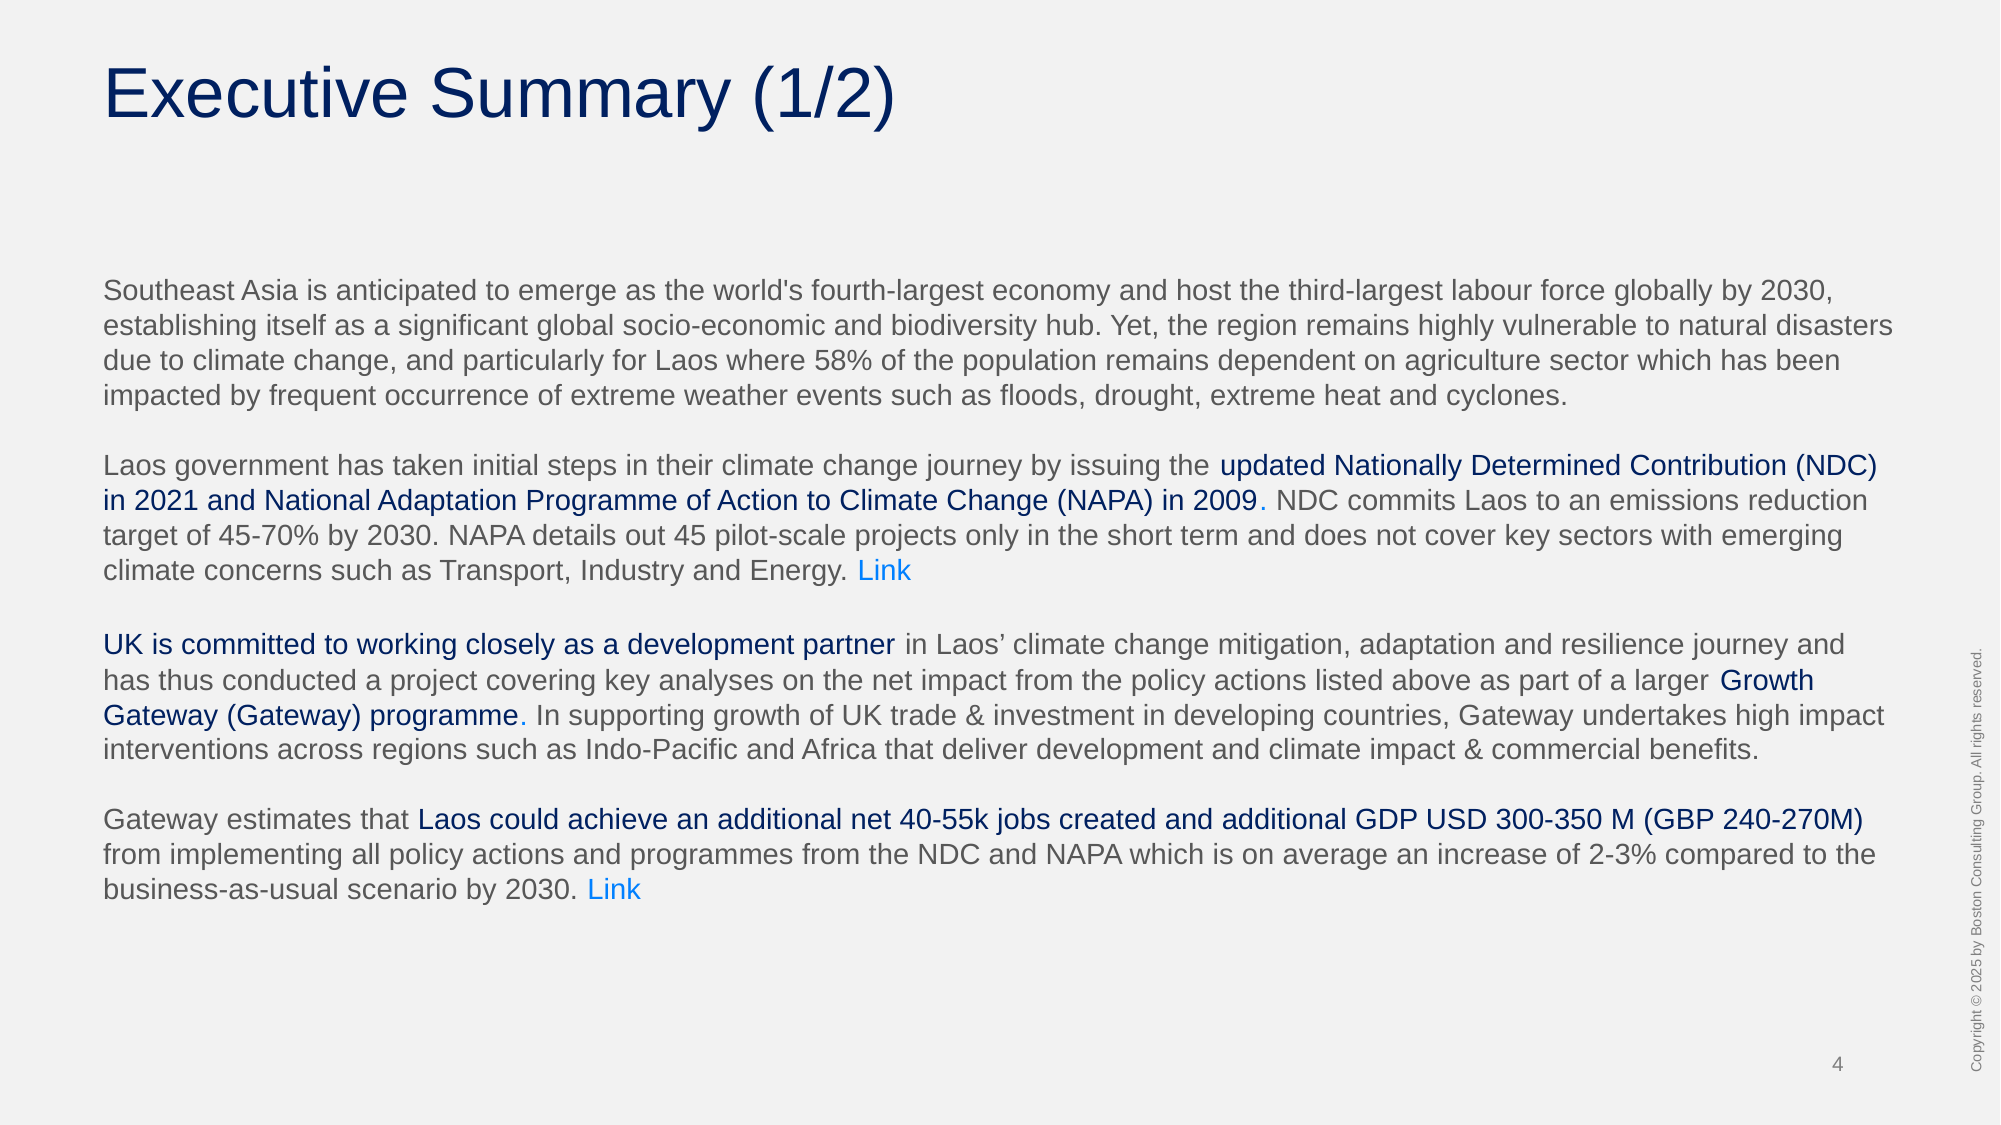

# Executive Summary (1/2)
Southeast Asia is anticipated to emerge as the world's fourth-largest economy and host the third-largest labour force globally by 2030, establishing itself as a significant global socio-economic and biodiversity hub. Yet, the region remains highly vulnerable to natural disasters due to climate change, and particularly for Laos where 58% of the population remains dependent on agriculture sector which has been impacted by frequent occurrence of extreme weather events such as floods, drought, extreme heat and cyclones.
Laos government has taken initial steps in their climate change journey by issuing the updated Nationally Determined Contribution (NDC) in 2021 and National Adaptation Programme of Action to Climate Change (NAPA) in 2009. NDC commits Laos to an emissions reduction target of 45-70% by 2030. NAPA details out 45 pilot-scale projects only in the short term and does not cover key sectors with emerging climate concerns such as Transport, Industry and Energy. Link
UK is committed to working closely as a development partner in Laos’ climate change mitigation, adaptation and resilience journey and has thus conducted a project covering key analyses on the net impact from the policy actions listed above as part of a larger Growth Gateway (Gateway) programme. In supporting growth of UK trade & investment in developing countries, Gateway undertakes high impact interventions across regions such as Indo-Pacific and Africa that deliver development and climate impact & commercial benefits.
Gateway estimates that Laos could achieve an additional net 40-55k jobs created and additional GDP USD 300-350 M (GBP 240-270M) from implementing all policy actions and programmes from the NDC and NAPA which is on average an increase of 2-3% compared to the business-as-usual scenario by 2030. Link